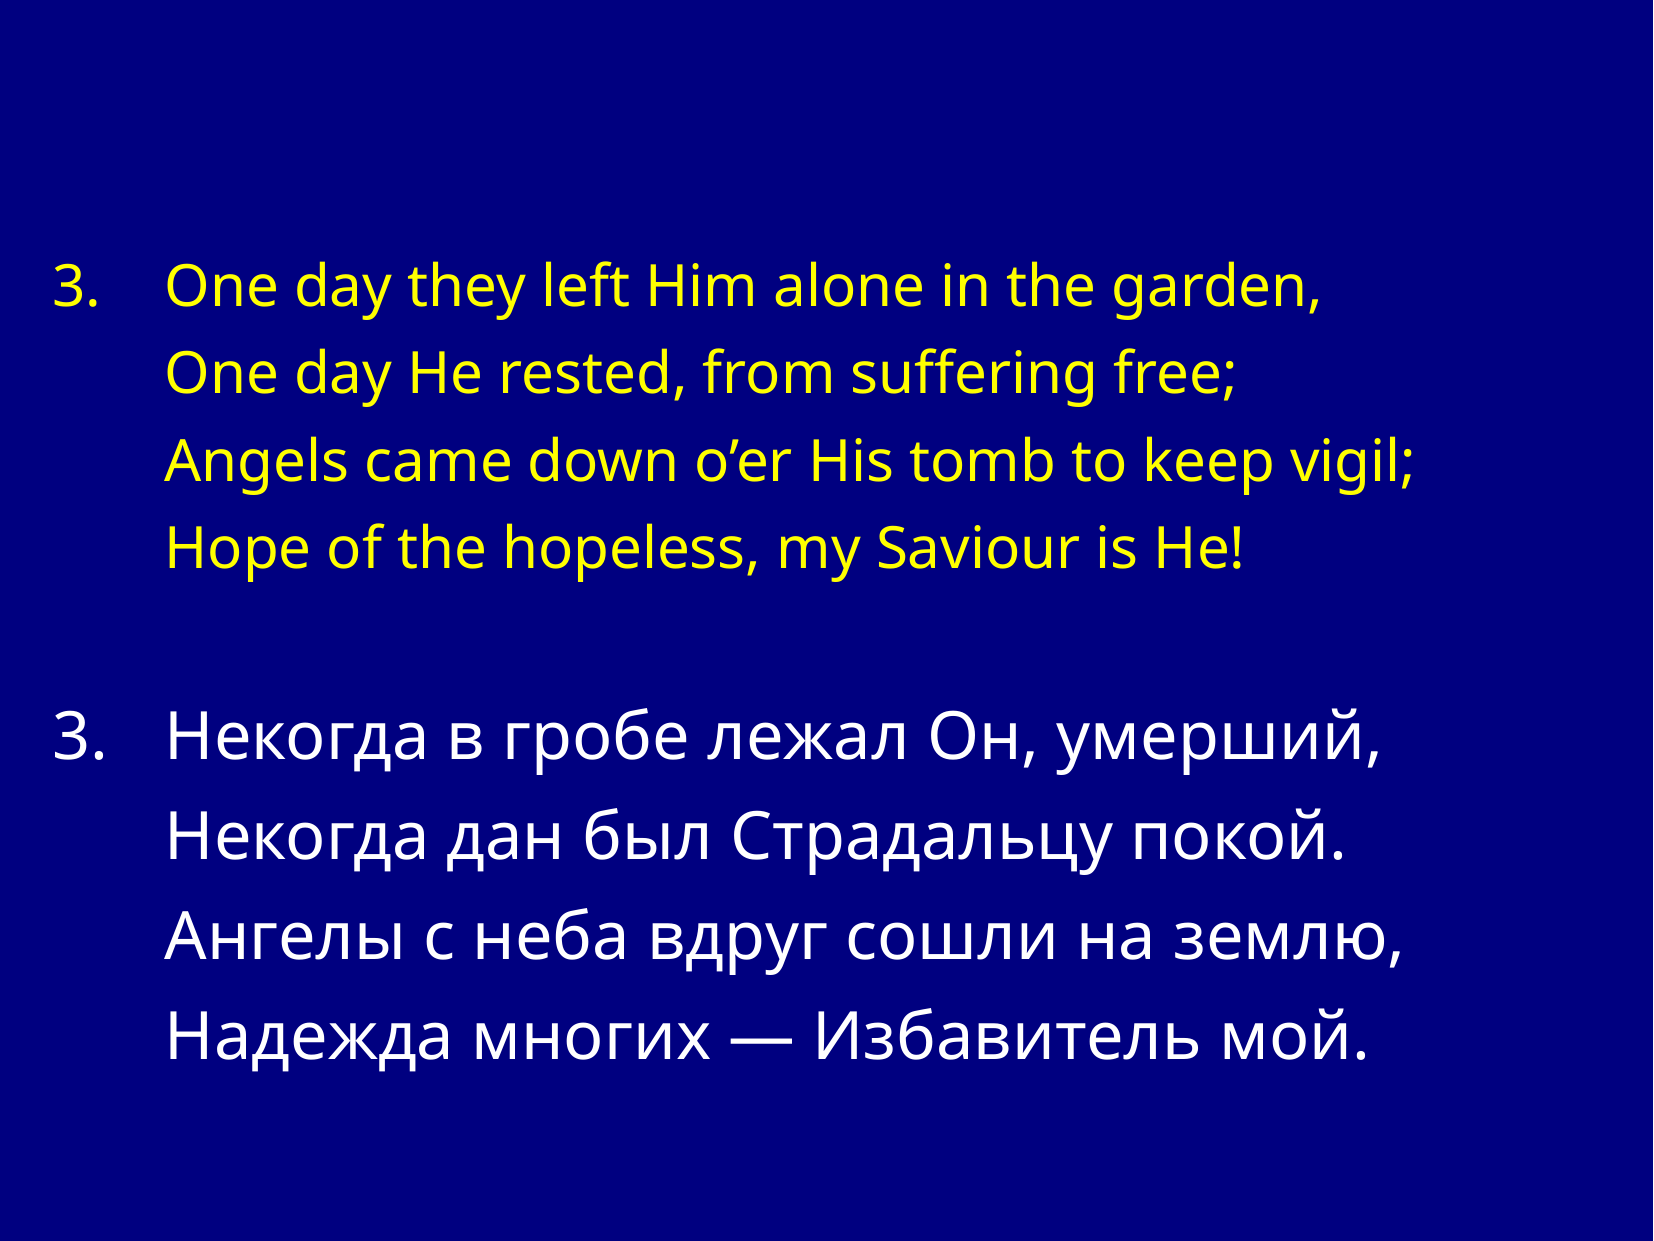

3.	One day they left Him alone in the garden,
	One day He rested, from suffering free;
	Angels came down o’er His tomb to keep vigil;
	Hope of the hopeless, my Saviour is He!
3.	Некогда в гробе лежал Он, умерший,
	Некогда дан был Страдальцу покой.
	Ангелы с неба вдруг сошли на землю,
	Надежда многих — Избавитель мой.